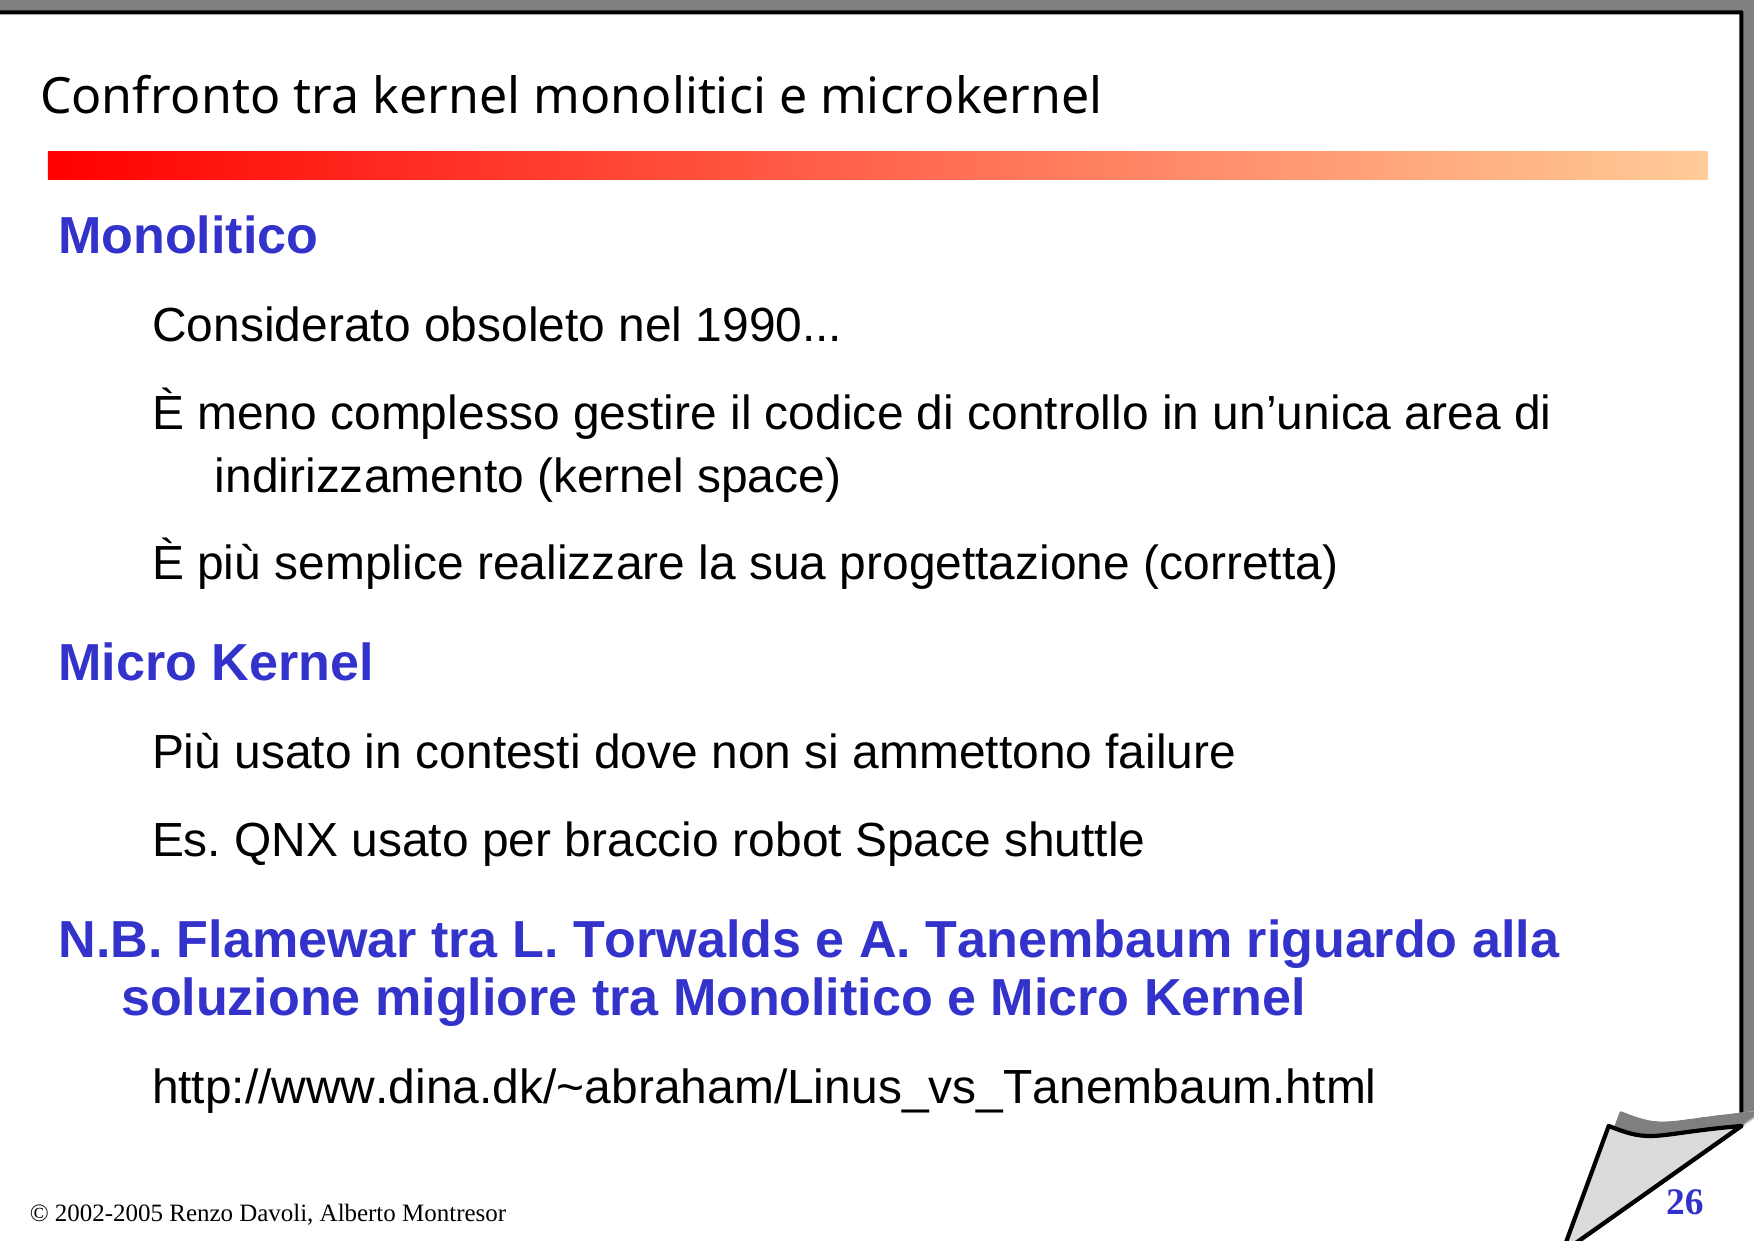

# Confronto tra kernel monolitici e microkernel
Monolitico
Considerato obsoleto nel 1990...
È meno complesso gestire il codice di controllo in un’unica area di indirizzamento (kernel space)
È più semplice realizzare la sua progettazione (corretta)
Micro Kernel
Più usato in contesti dove non si ammettono failure
Es. QNX usato per braccio robot Space shuttle
N.B. Flamewar tra L. Torwalds e A. Tanembaum riguardo alla soluzione migliore tra Monolitico e Micro Kernel
http://www.dina.dk/~abraham/Linus_vs_Tanembaum.html